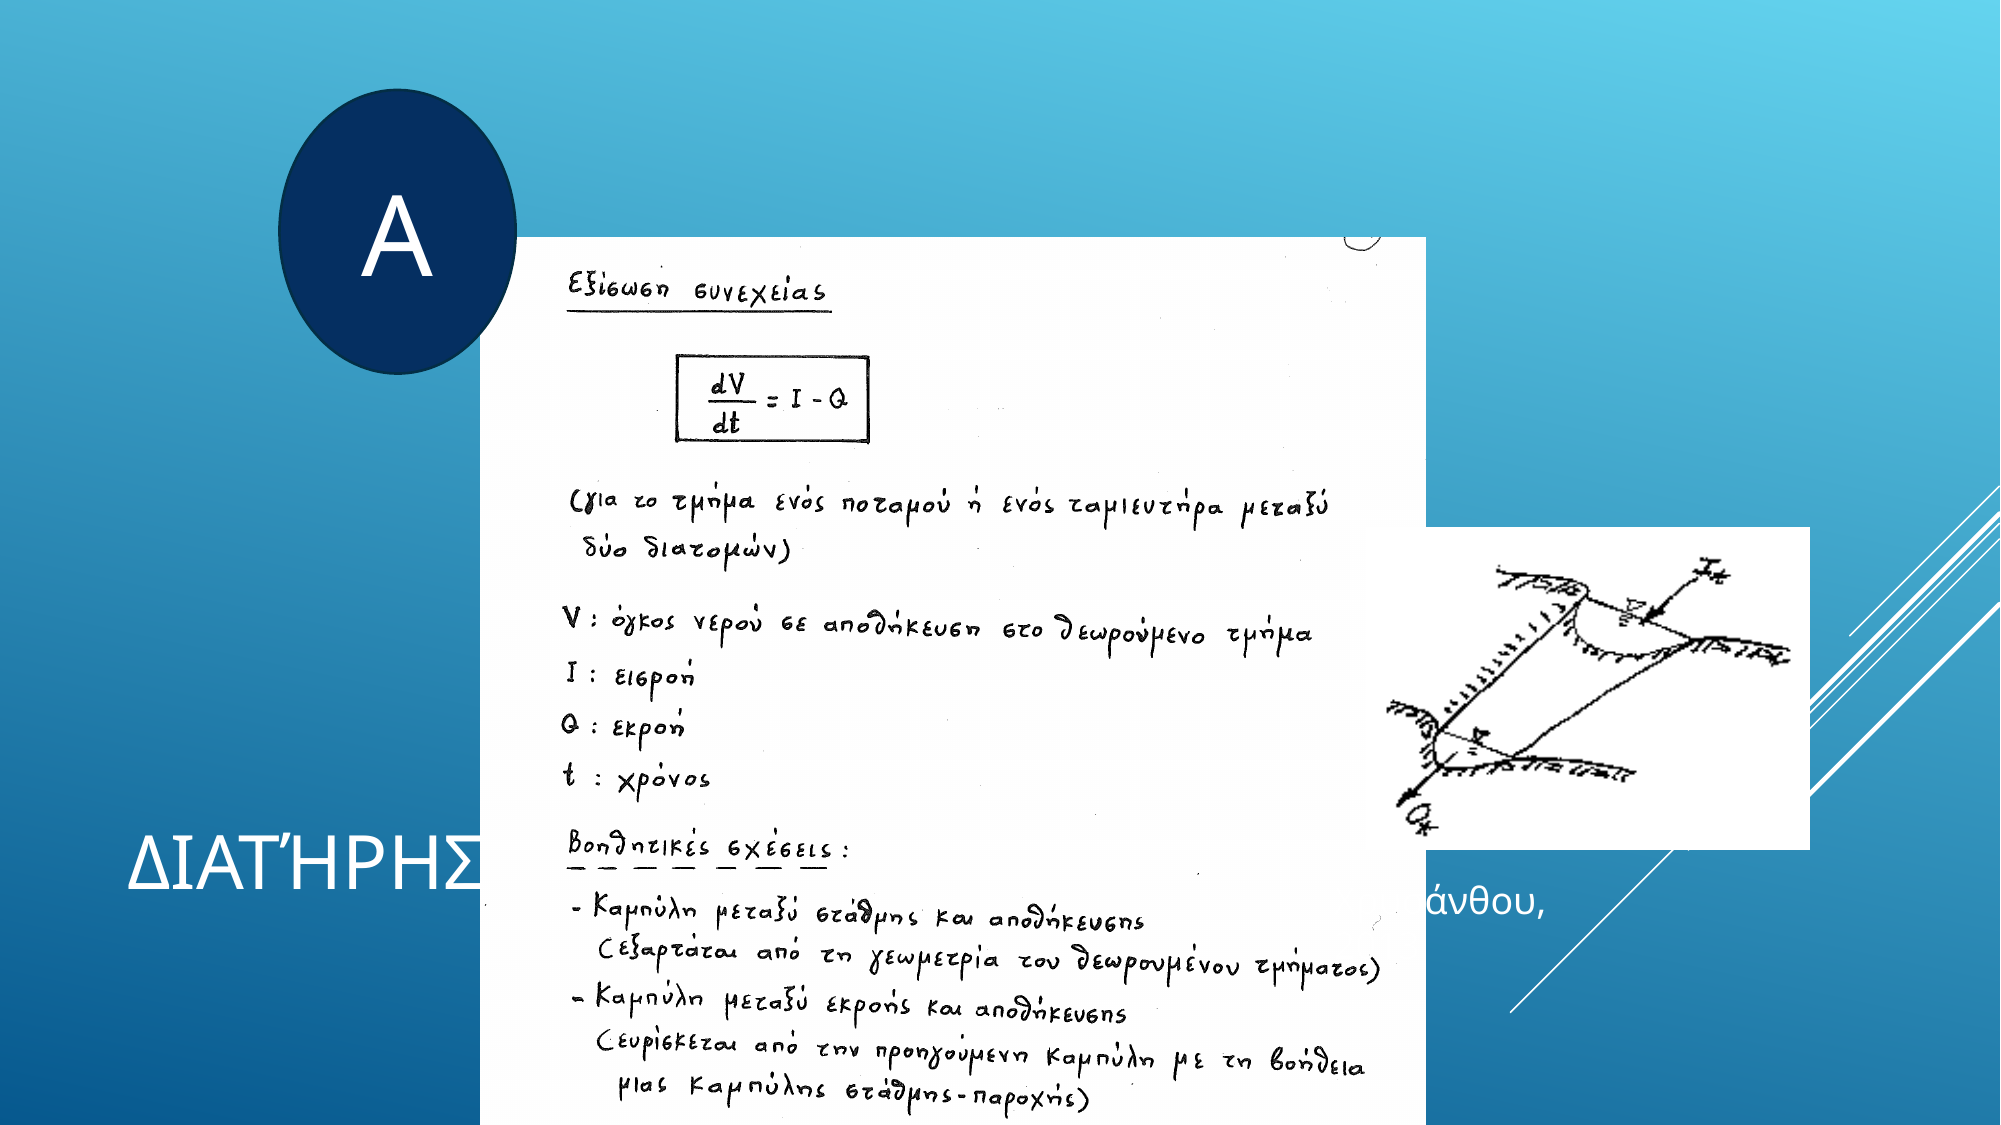

Α
# Διατήρηση της μάζας …
Χρυσάνθου, 2013